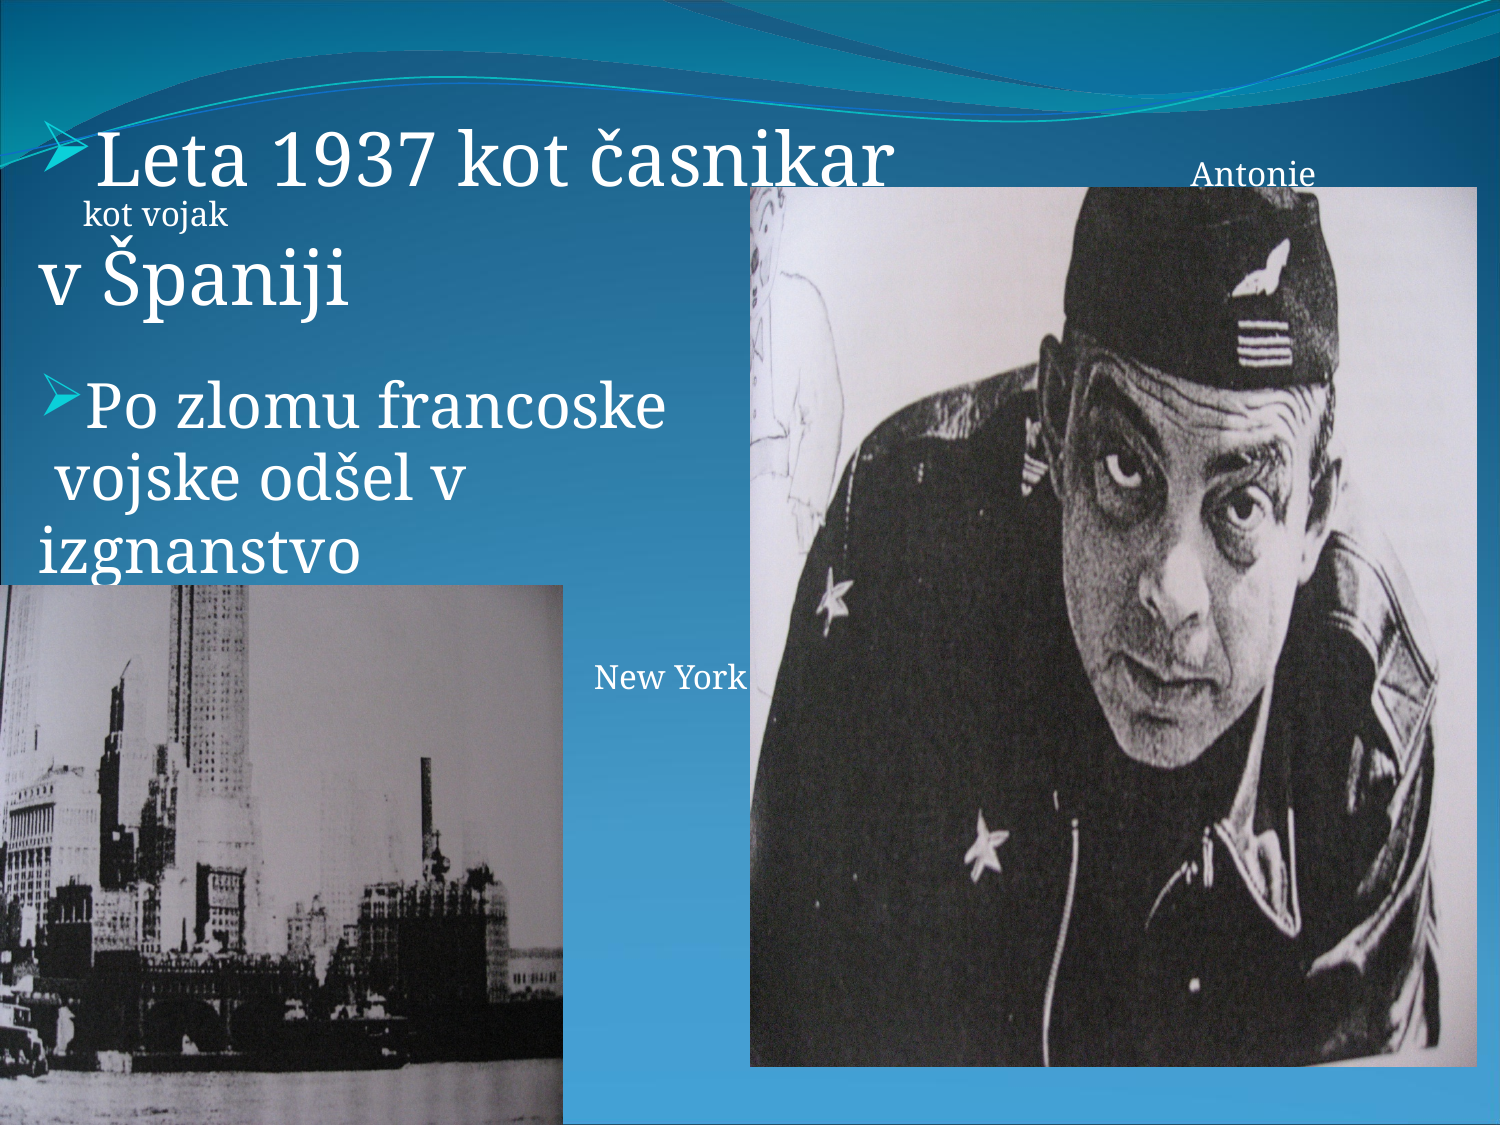

Leta 1937 kot časnikar Antonie kot vojak
v Španiji
Po zlomu francoske
 vojske odšel v
izgnanstvo
 New York
#